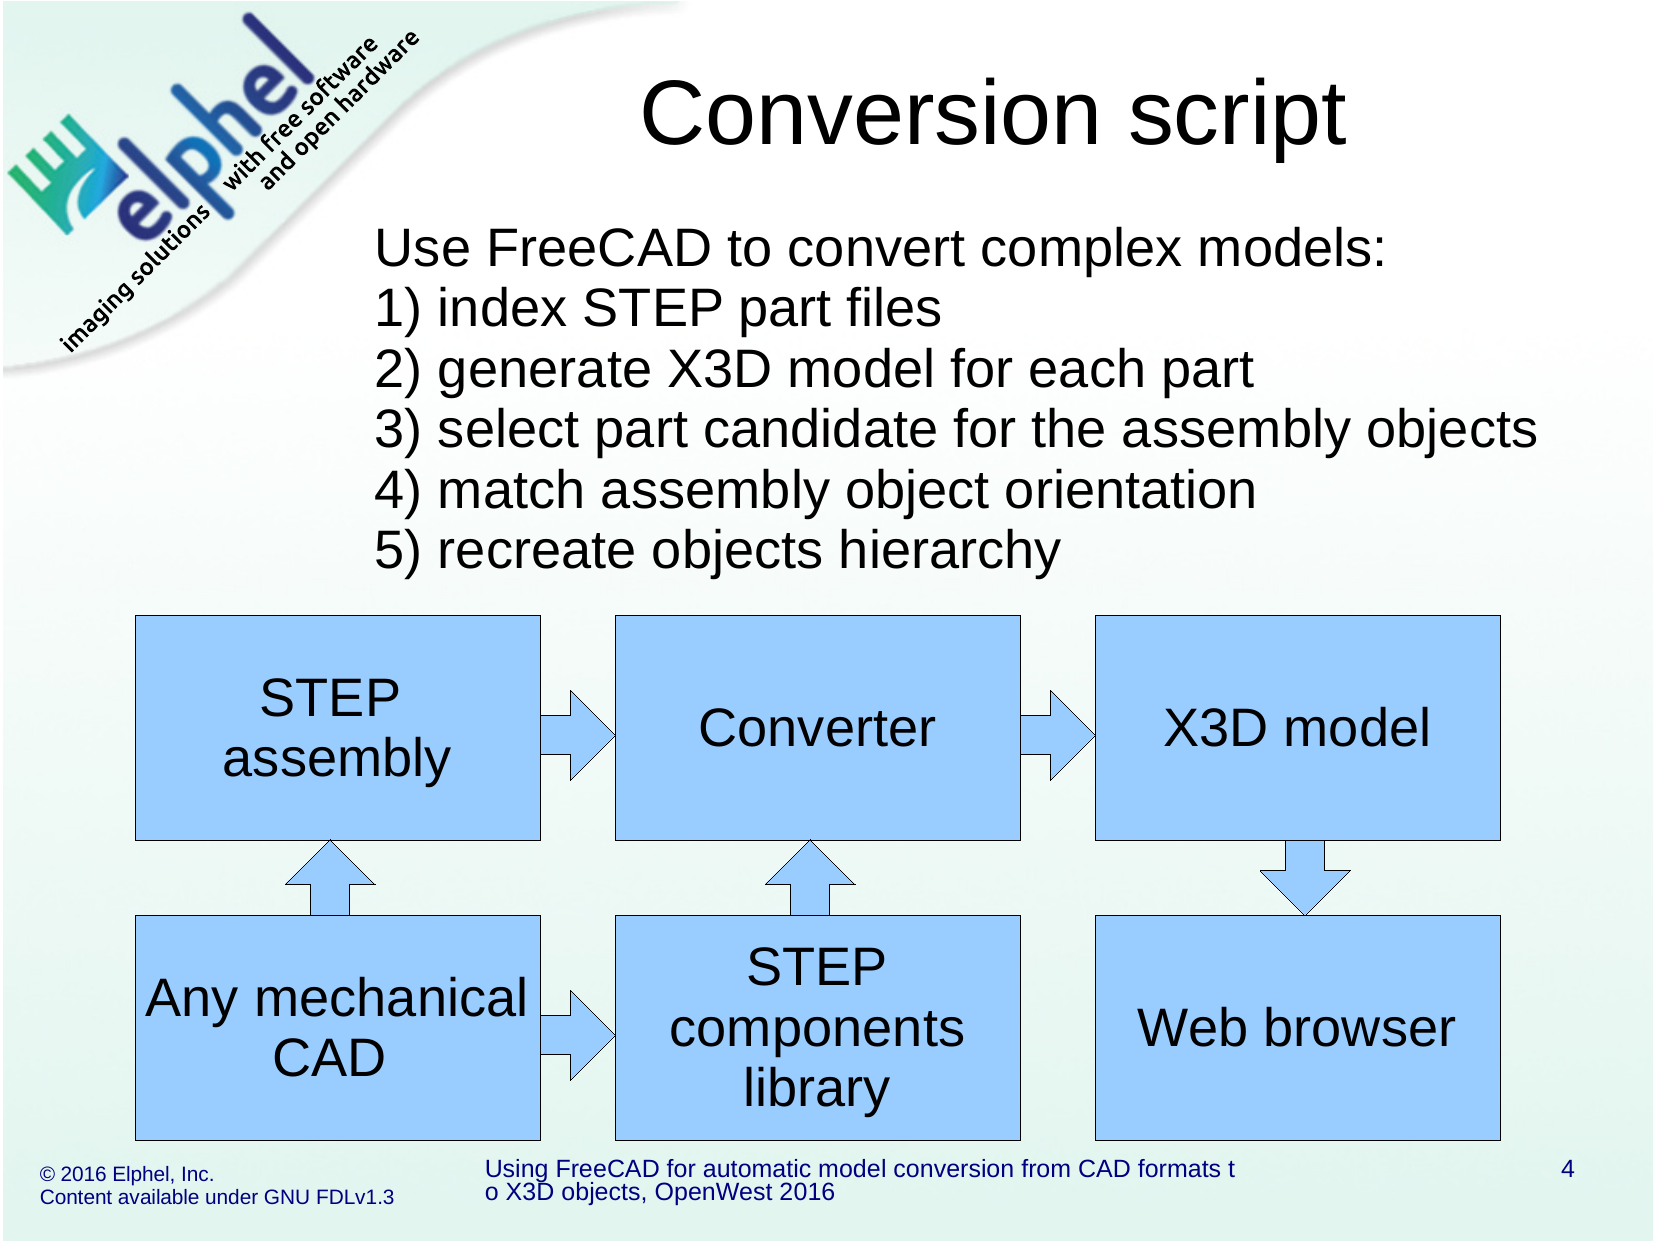

# Conversion script
Use FreeCAD to convert complex models:
1) index STEP part files
2) generate X3D model for each part
3) select part candidate for the assembly objects
4) match assembly object orientation
5) recreate objects hierarchy
STEP
assembly
Converter
X3D model
Any mechanical
CAD
STEP
components
library
Web browser
Using FreeCAD for automatic model conversion from CAD formats to X3D objects, OpenWest 2016
4